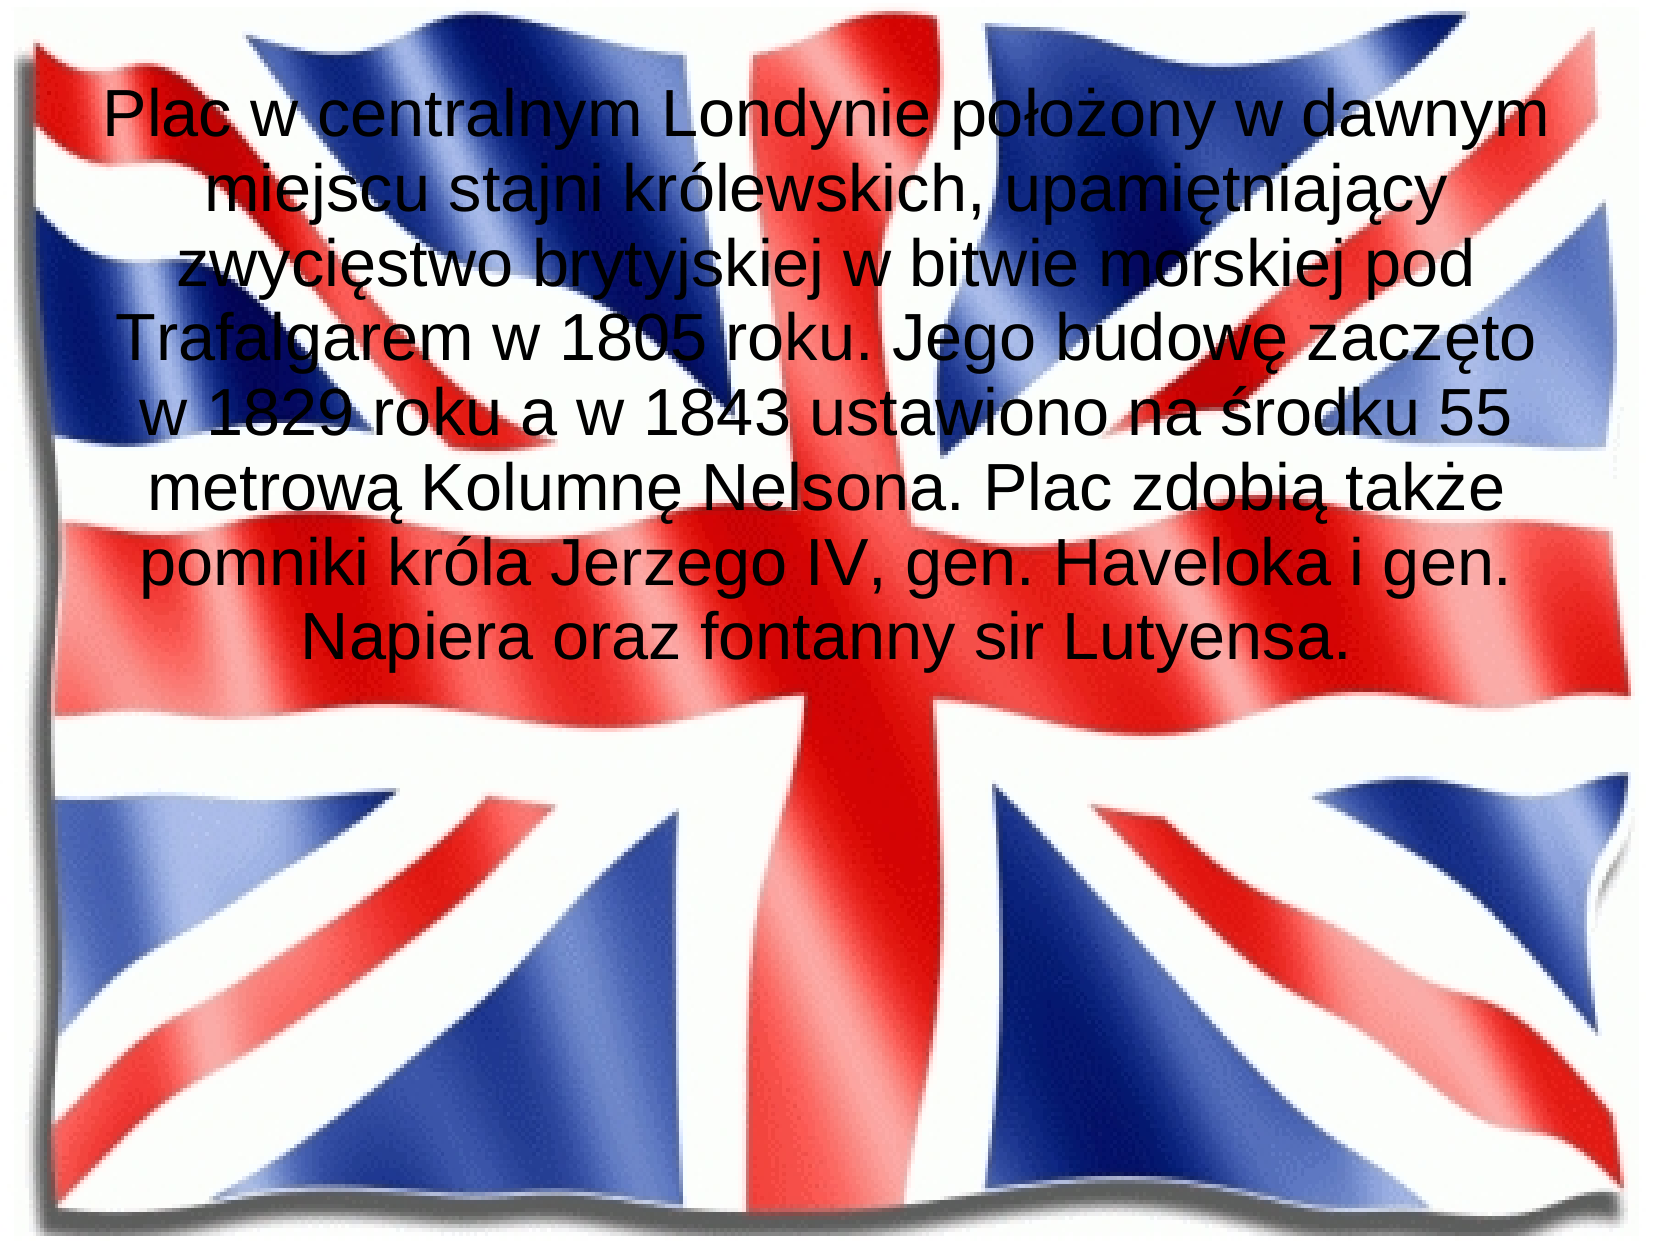

# Plac w centralnym Londynie położony w dawnym miejscu stajni królewskich, upamiętniający zwycięstwo brytyjskiej w bitwie morskiej pod Trafalgarem w 1805 roku. Jego budowę zaczęto w 1829 roku a w 1843 ustawiono na środku 55 metrową Kolumnę Nelsona. Plac zdobią także pomniki króla Jerzego IV, gen. Haveloka i gen. Napiera oraz fontanny sir Lutyensa.